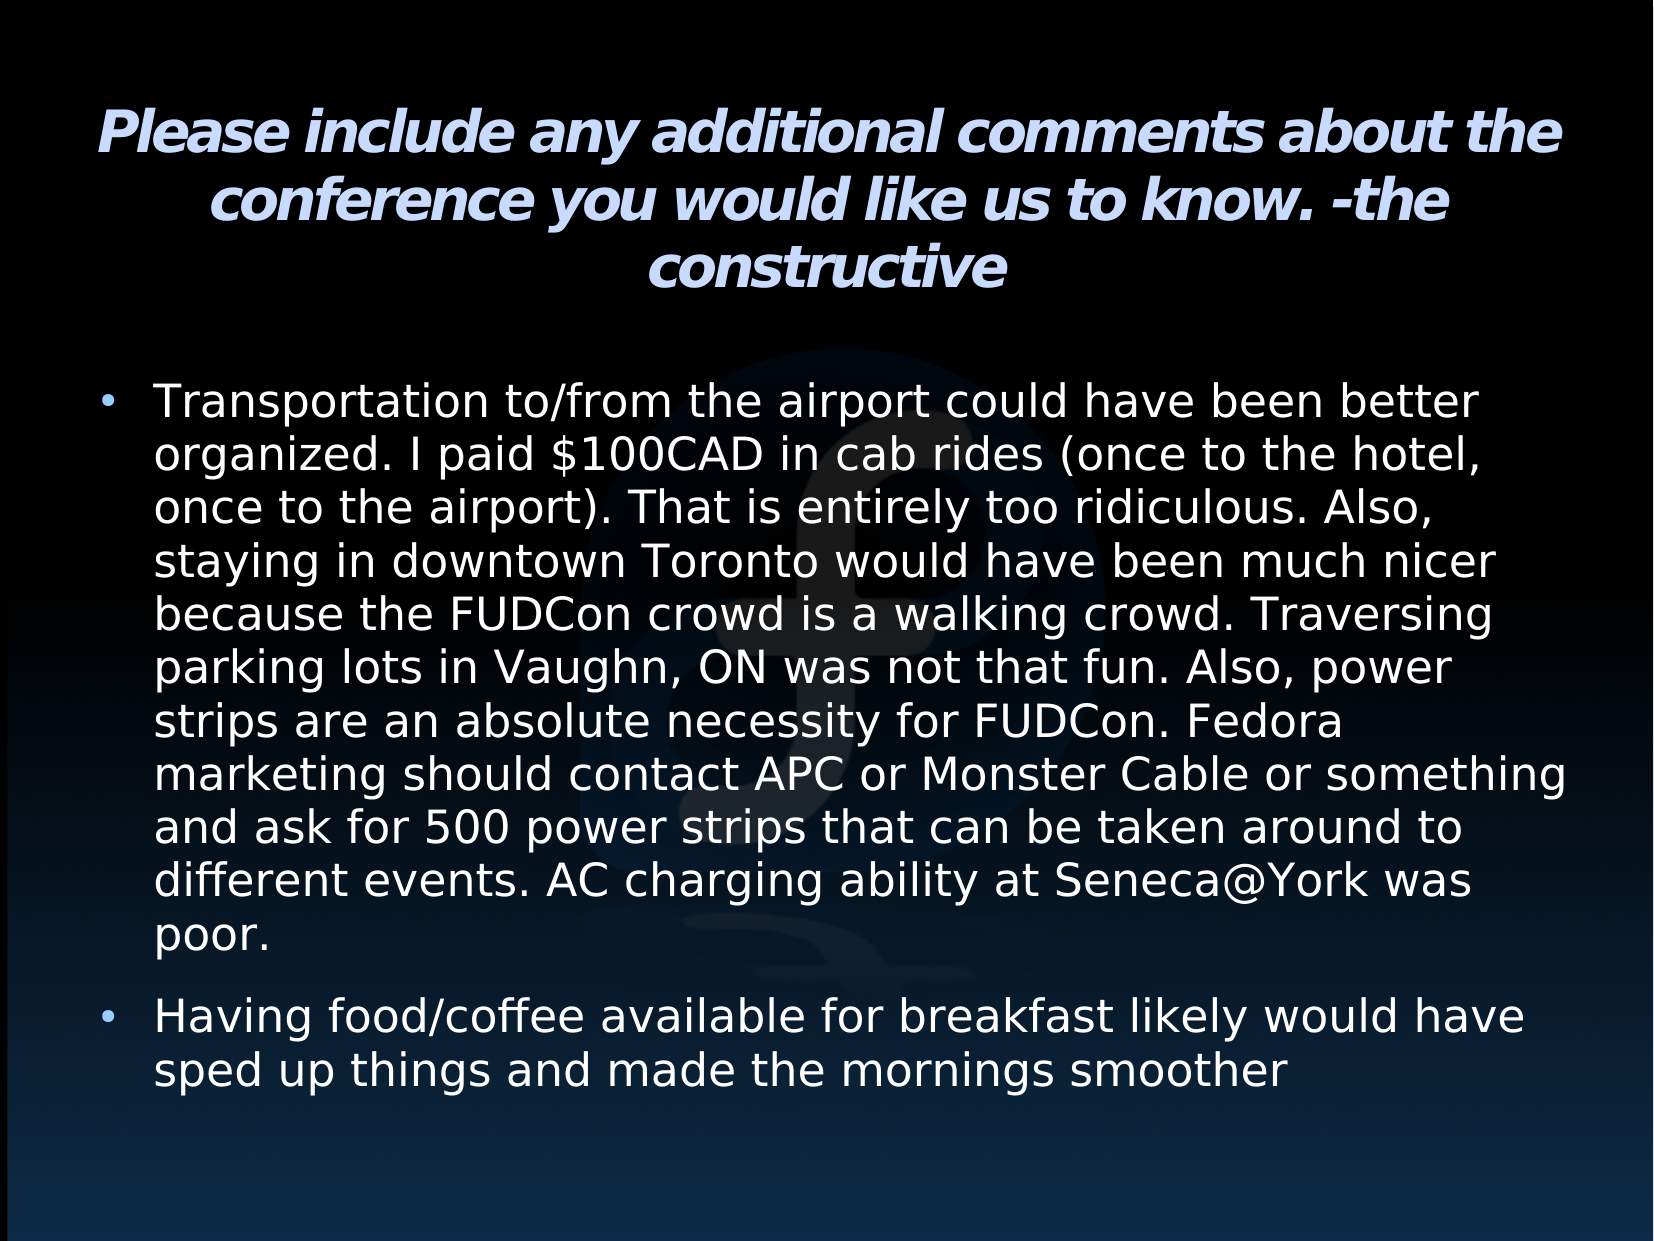

# Please include any additional comments about the conference you would like us to know. -the constructive
Transportation to/from the airport could have been better organized. I paid $100CAD in cab rides (once to the hotel, once to the airport). That is entirely too ridiculous. Also, staying in downtown Toronto would have been much nicer because the FUDCon crowd is a walking crowd. Traversing parking lots in Vaughn, ON was not that fun. Also, power strips are an absolute necessity for FUDCon. Fedora marketing should contact APC or Monster Cable or something and ask for 500 power strips that can be taken around to different events. AC charging ability at Seneca@York was poor.
Having food/coffee available for breakfast likely would have sped up things and made the mornings smoother